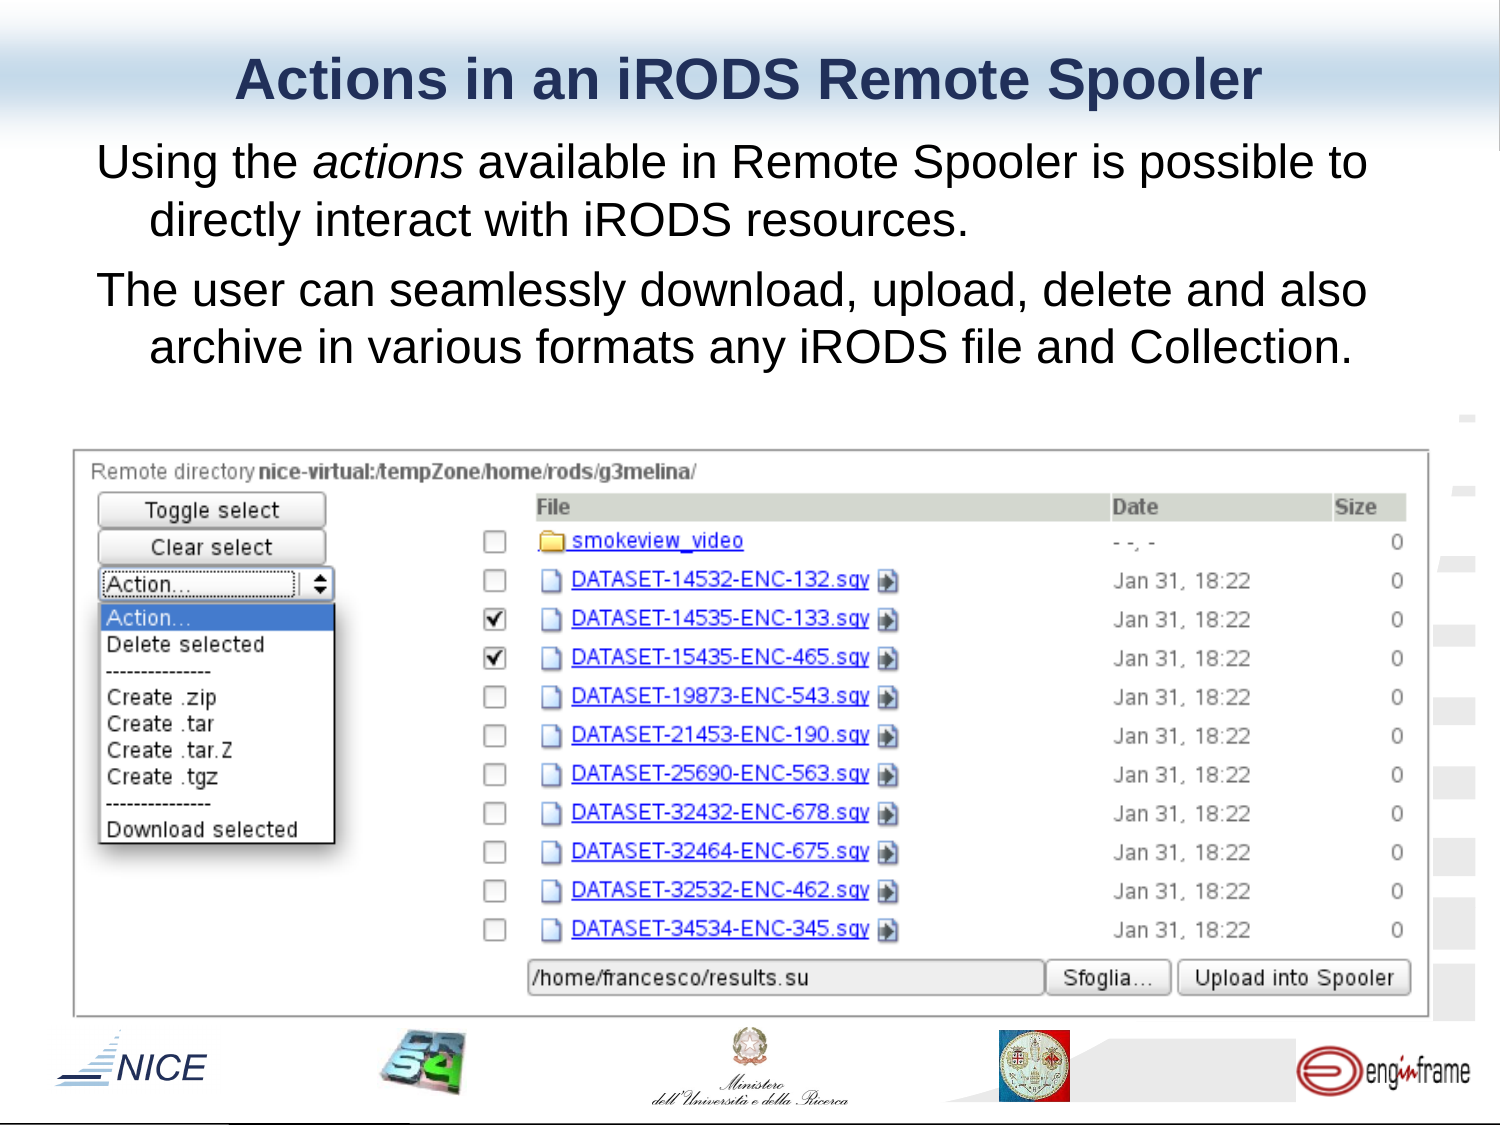

Actions in an iRODS Remote Spooler
Using the actions available in Remote Spooler is possible to directly interact with iRODS resources.
The user can seamlessly download, upload, delete and also archive in various formats any iRODS file and Collection.